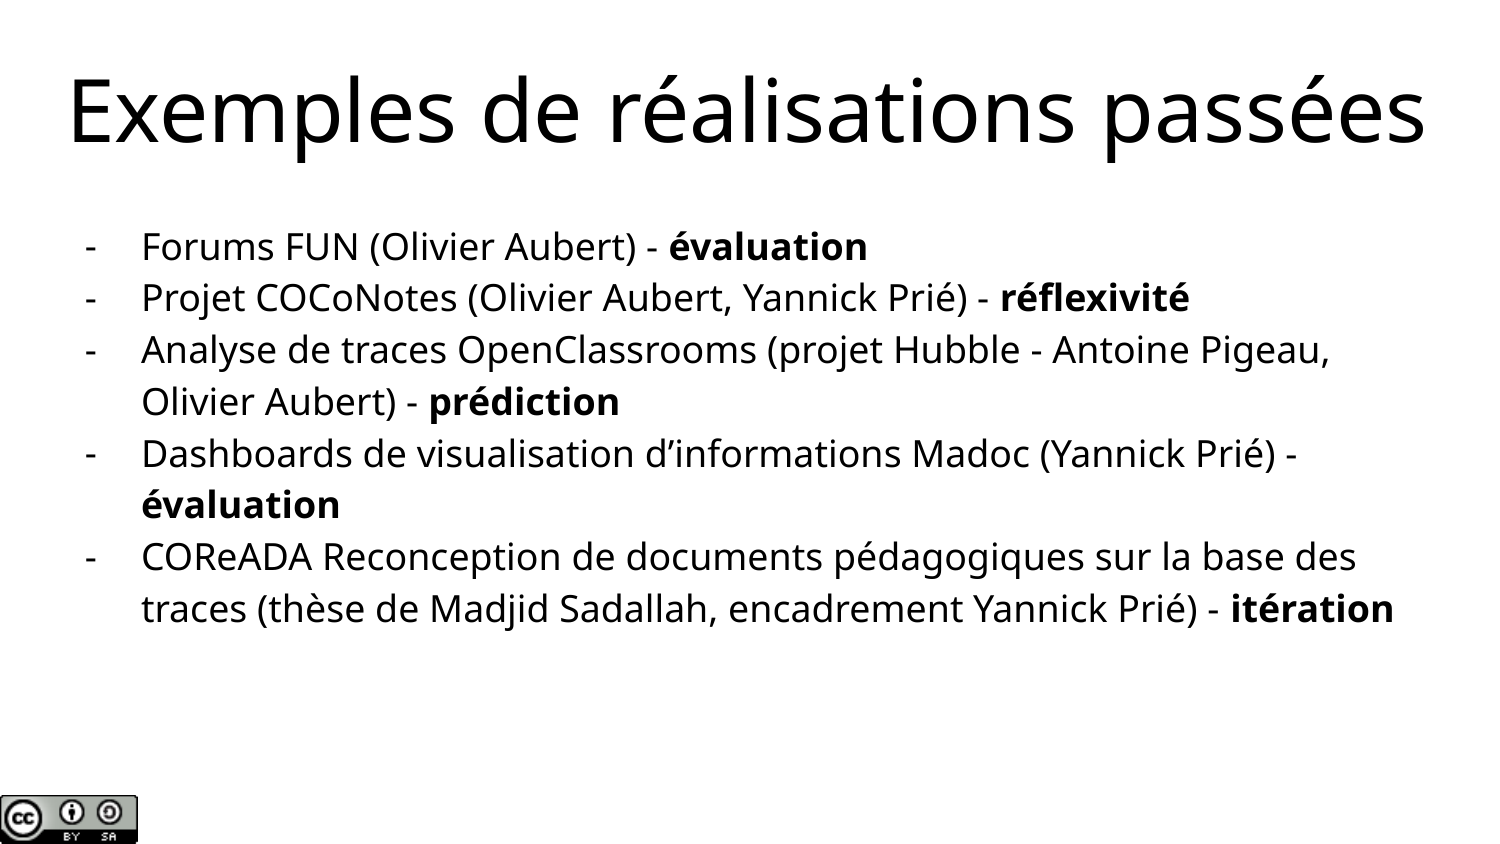

# Exemples de réalisations passées
Forums FUN (Olivier Aubert) - évaluation
Projet COCoNotes (Olivier Aubert, Yannick Prié) - réflexivité
Analyse de traces OpenClassrooms (projet Hubble - Antoine Pigeau, Olivier Aubert) - prédiction
Dashboards de visualisation d’informations Madoc (Yannick Prié) - évaluation
COReADA Reconception de documents pédagogiques sur la base des traces (thèse de Madjid Sadallah, encadrement Yannick Prié) - itération